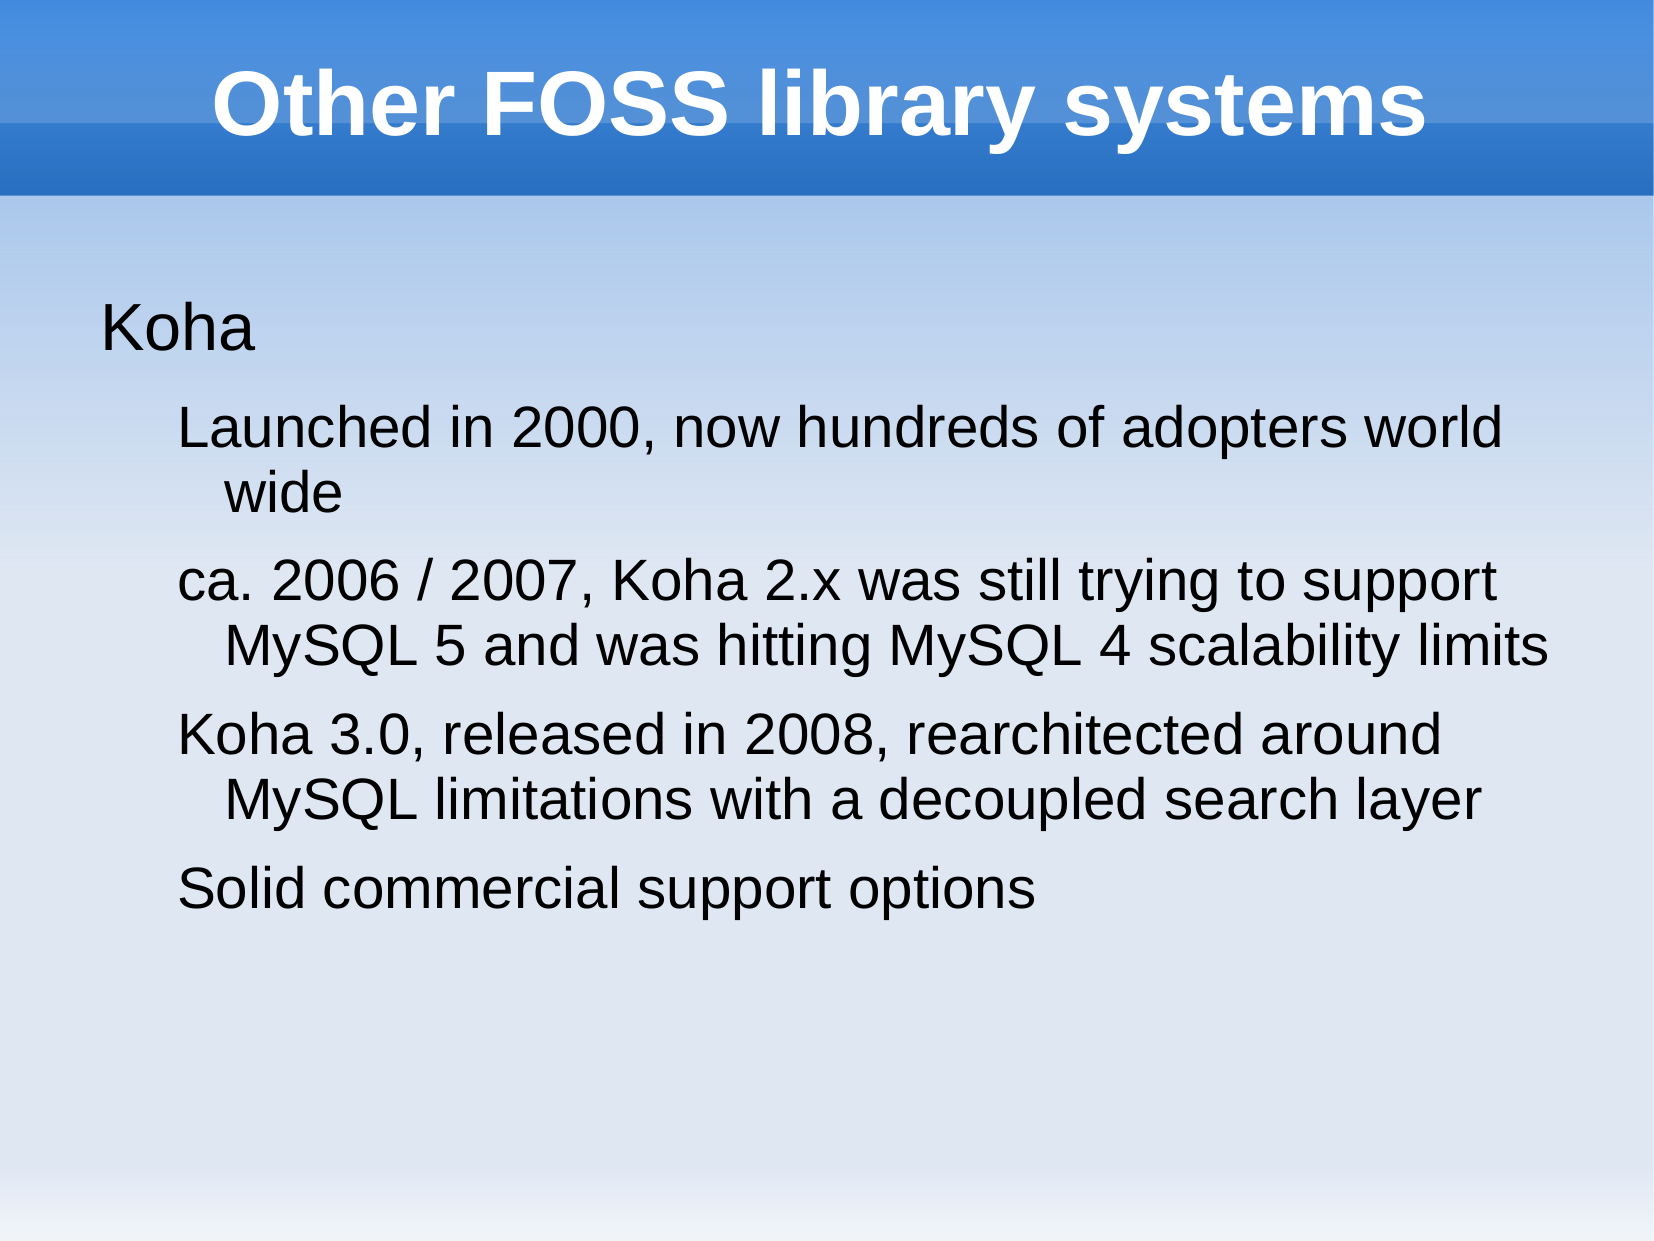

# Other FOSS library systems
Koha
Launched in 2000, now hundreds of adopters world wide
ca. 2006 / 2007, Koha 2.x was still trying to support MySQL 5 and was hitting MySQL 4 scalability limits
Koha 3.0, released in 2008, rearchitected around MySQL limitations with a decoupled search layer
Solid commercial support options